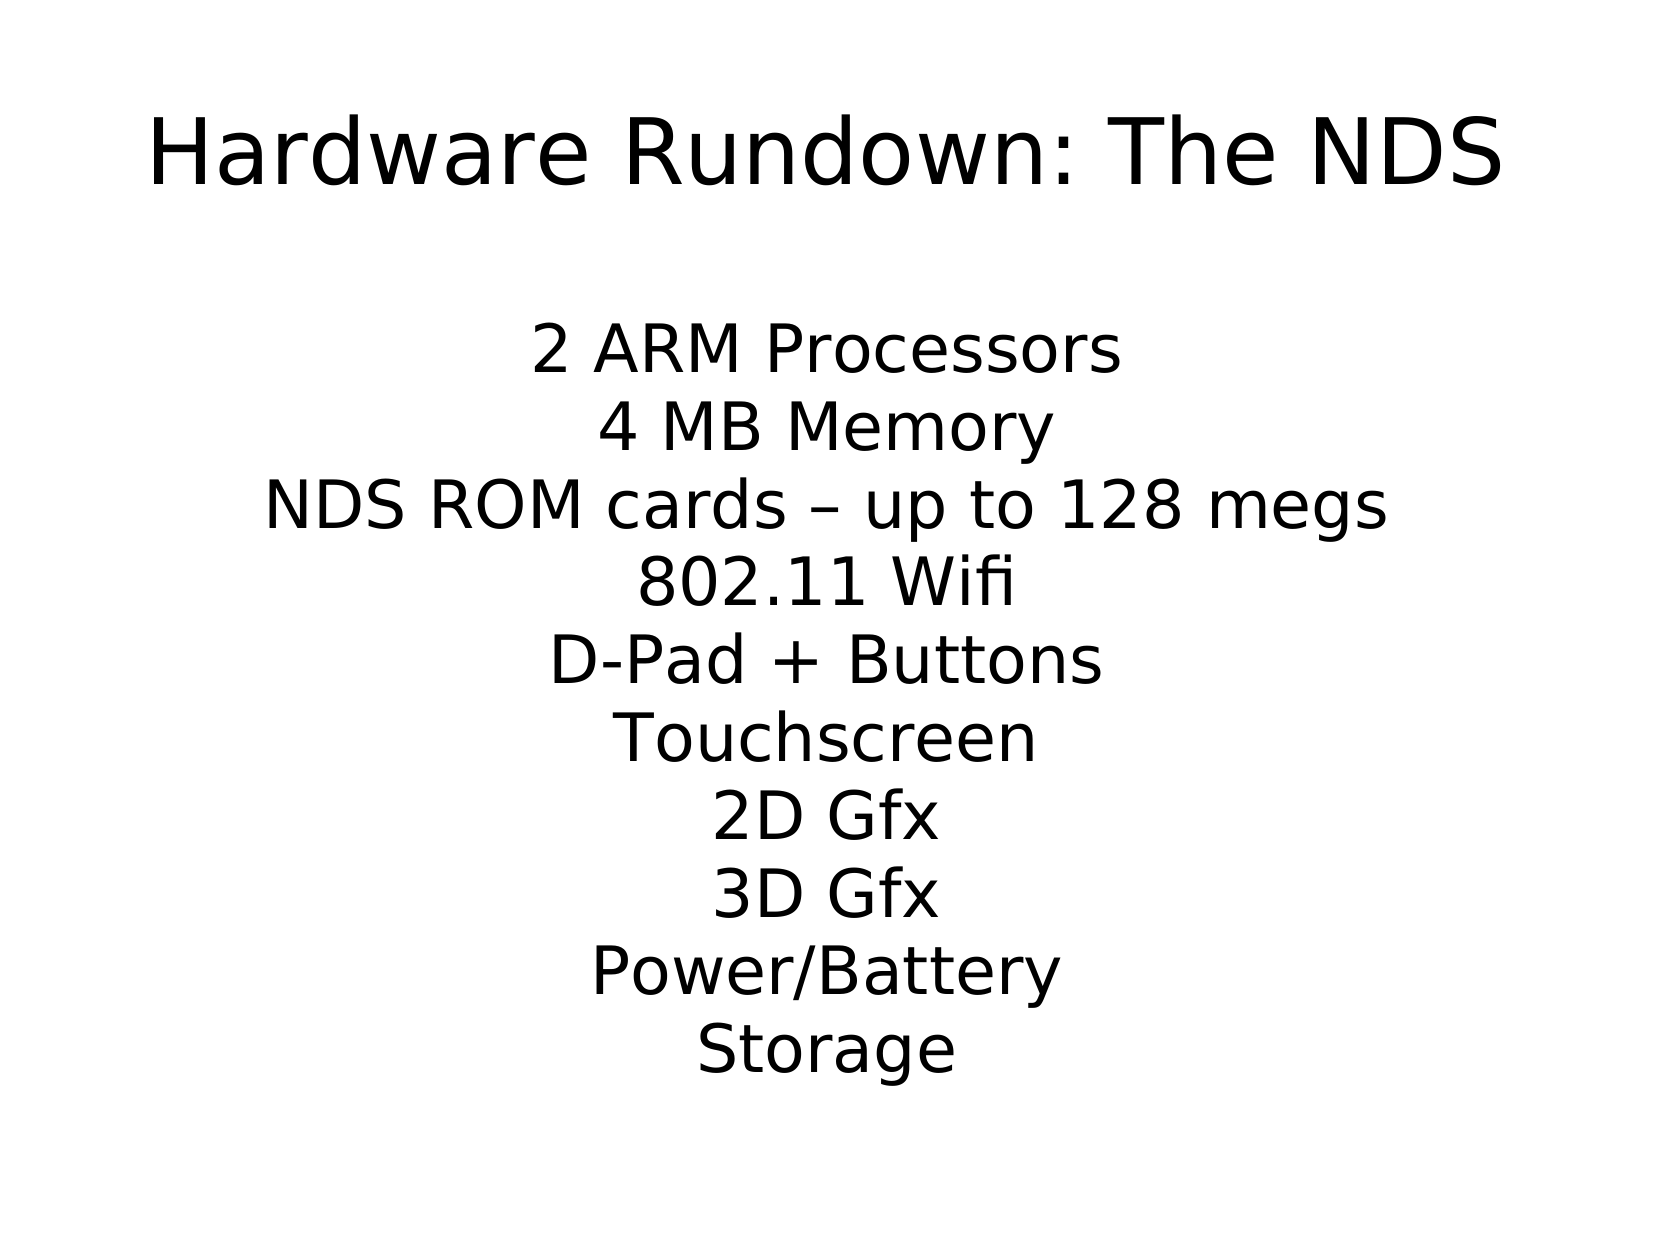

# Hardware Rundown: The NDS
2 ARM Processors
4 MB Memory
NDS ROM cards – up to 128 megs
802.11 Wifi
D-Pad + Buttons
Touchscreen
2D Gfx
3D Gfx
Power/Battery
Storage